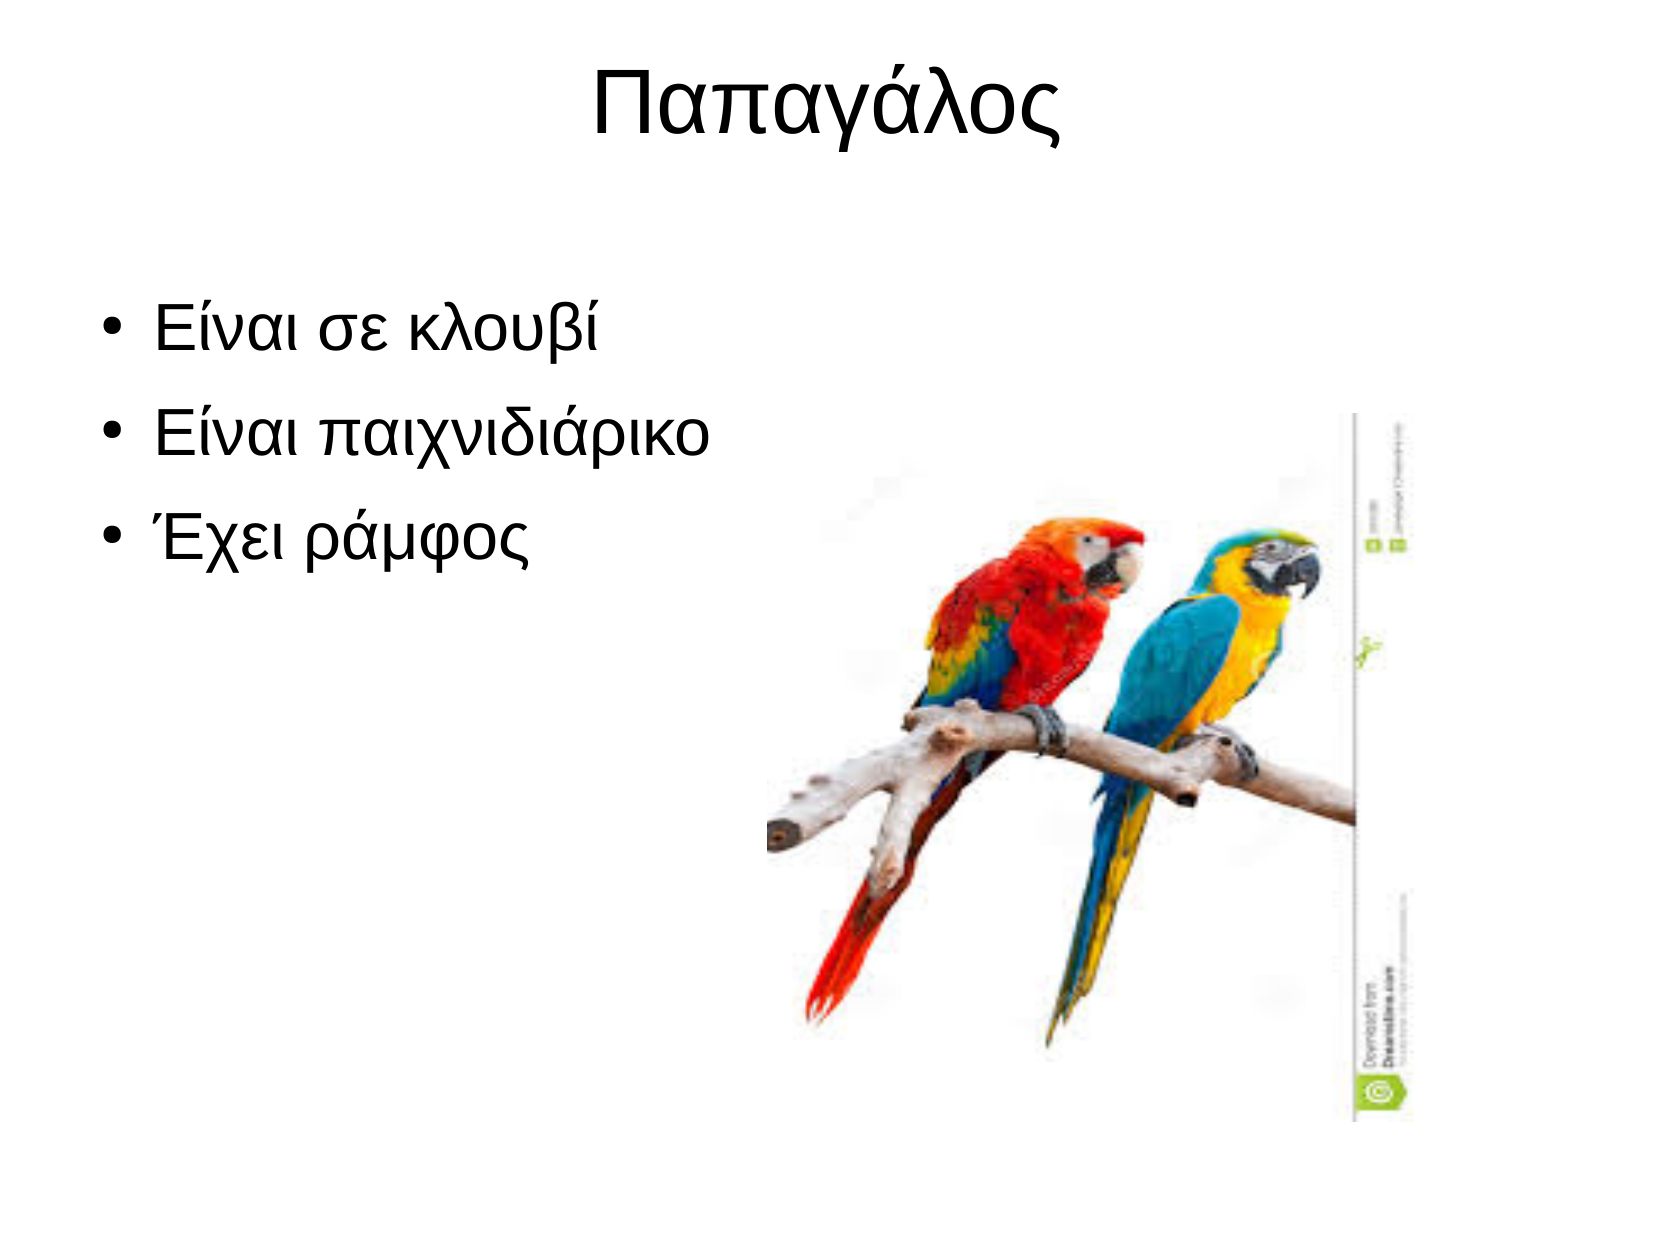

# Παπαγάλος
Είναι σε κλουβί
Είναι παιχνιδιάρικο
Έχει ράμφος